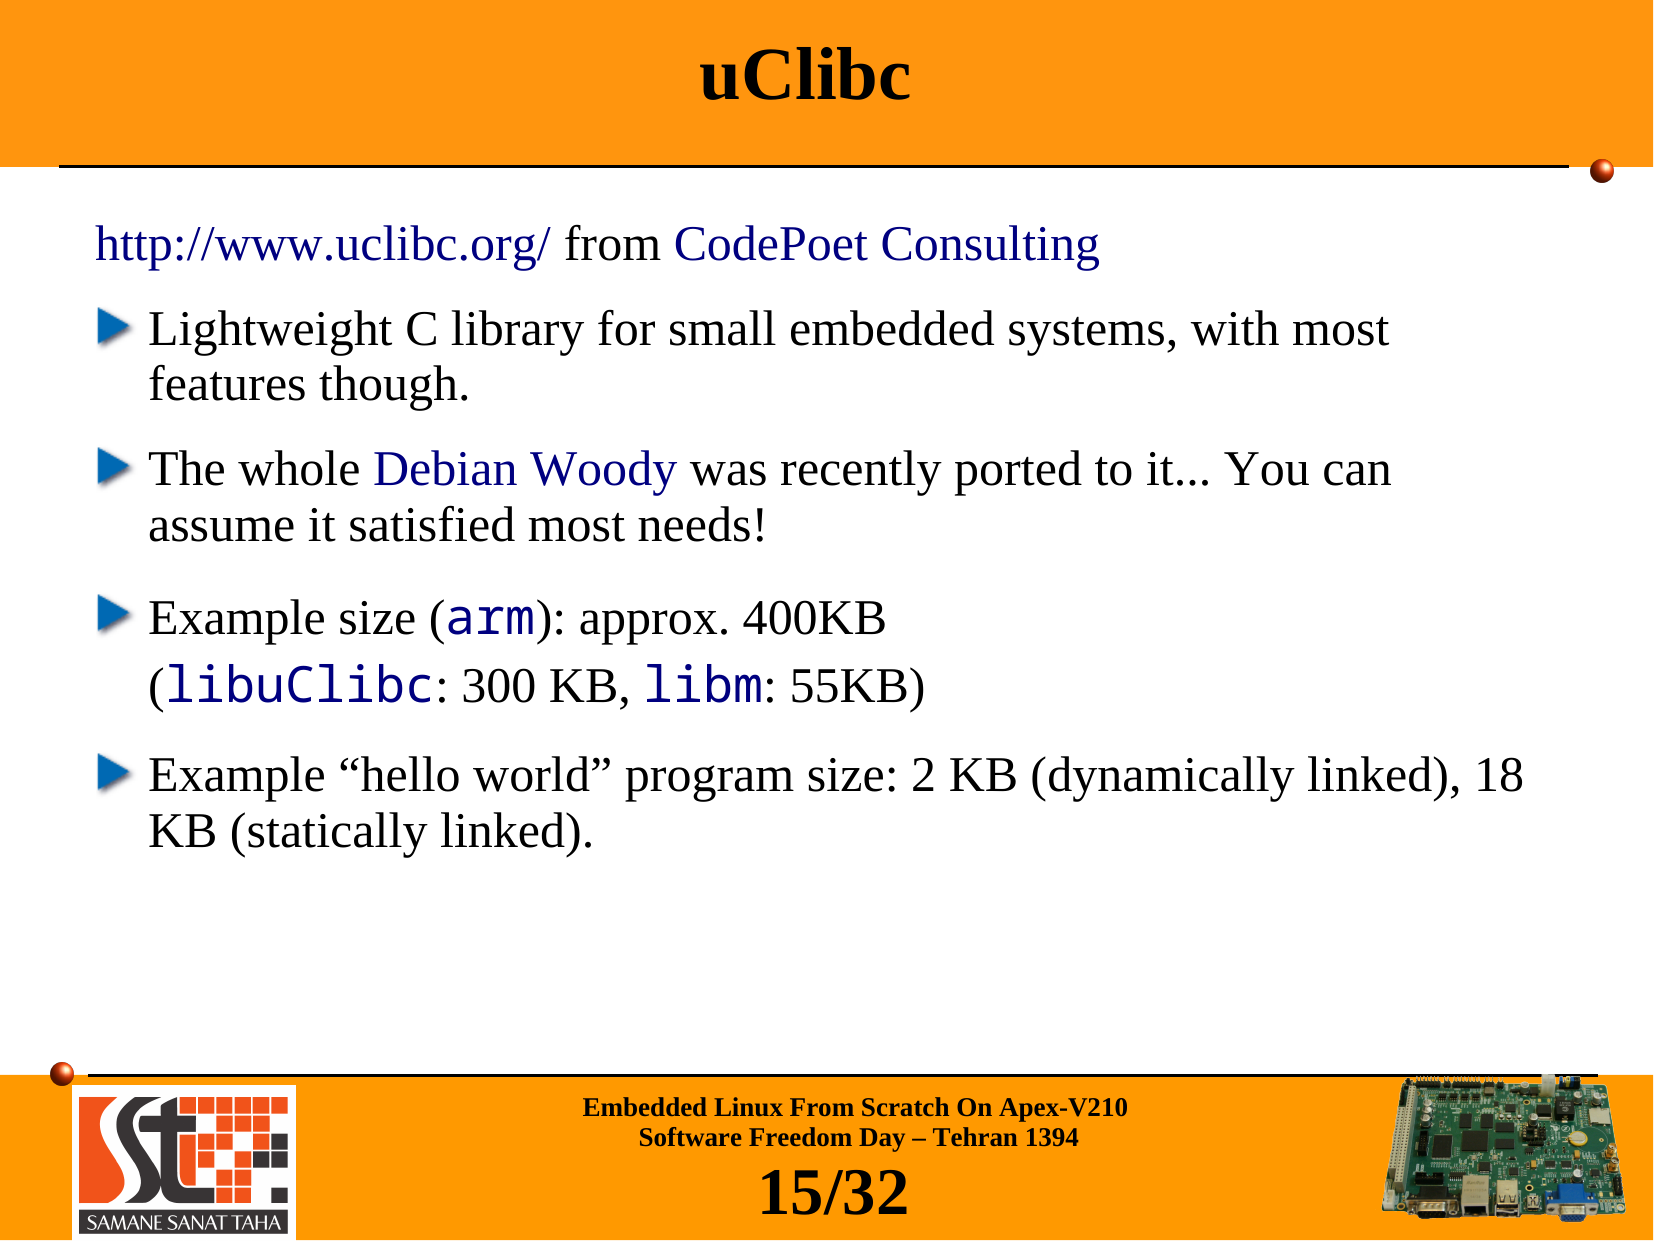

# uClibc
http://www.uclibc.org/ from CodePoet Consulting
Lightweight C library for small embedded systems, with most features though.
The whole Debian Woody was recently ported to it... You can assume it satisfied most needs!
Example size (arm): approx. 400KB
(libuClibc: 300 KB, libm: 55KB)
Example “hello world” program size: 2 KB (dynamically linked), 18 KB (statically linked).